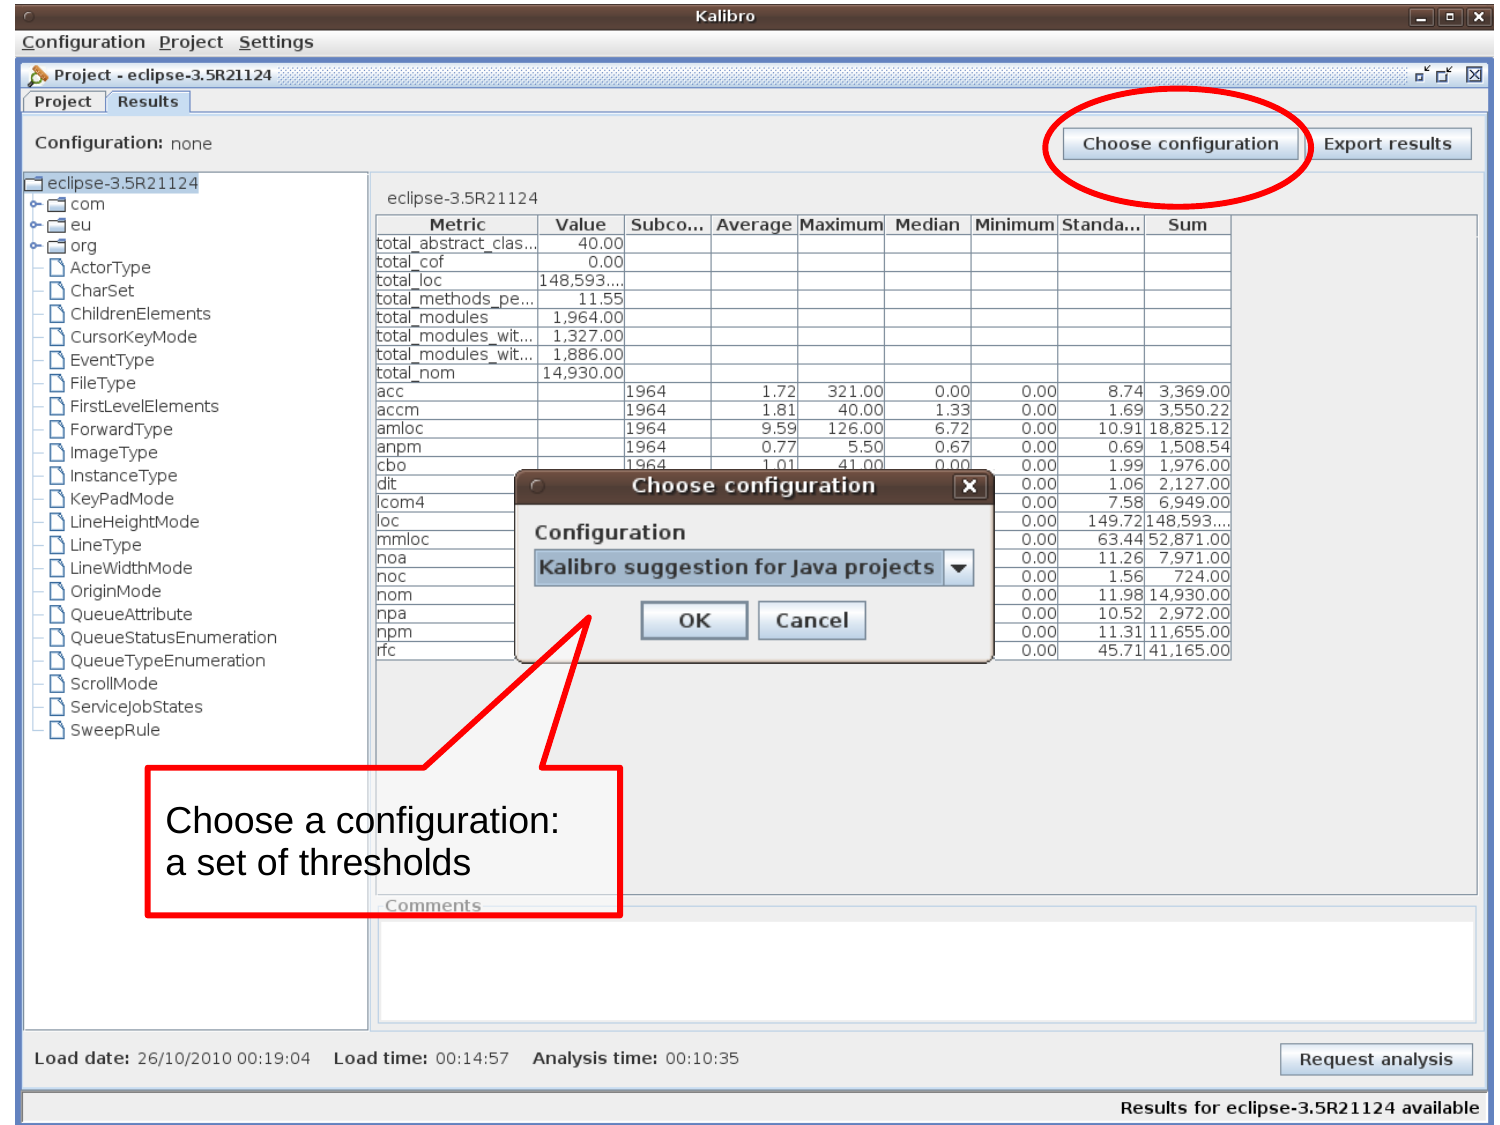

Choose a configuration:
a set of thresholds